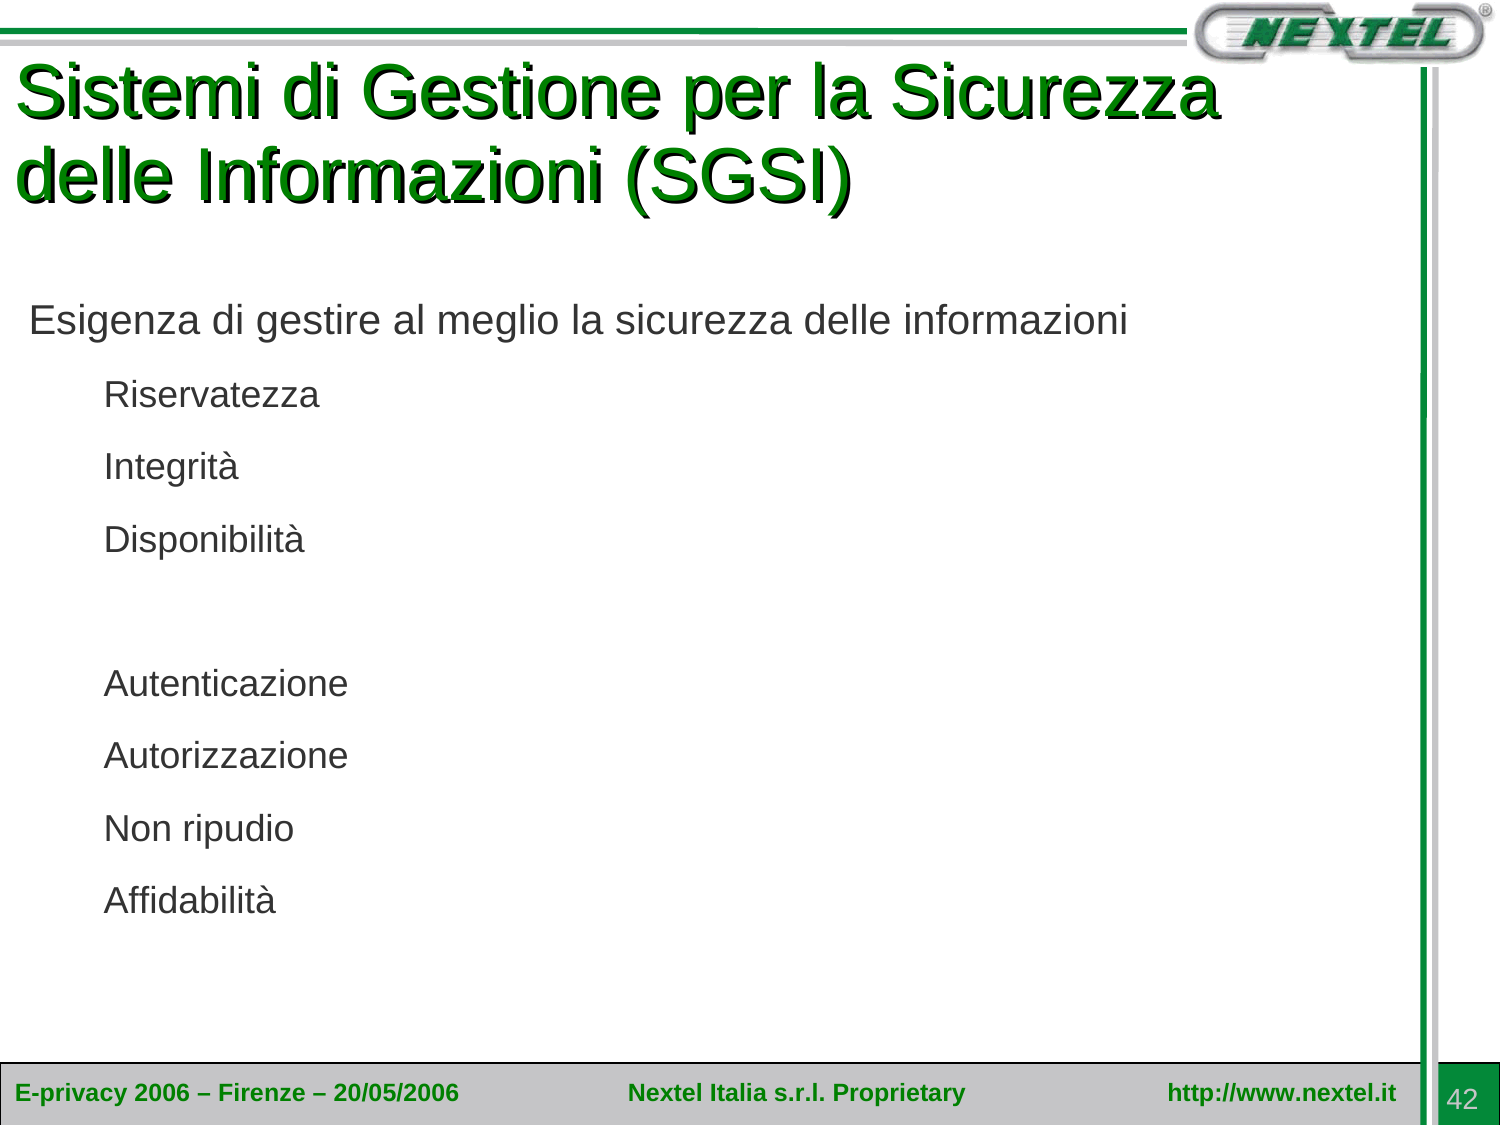

Sistemi di Gestione per la Sicurezza delle Informazioni (SGSI)
# Esigenza di gestire al meglio la sicurezza delle informazioni
Riservatezza
Integrità
Disponibilità
Autenticazione
Autorizzazione
Non ripudio
Affidabilità
42